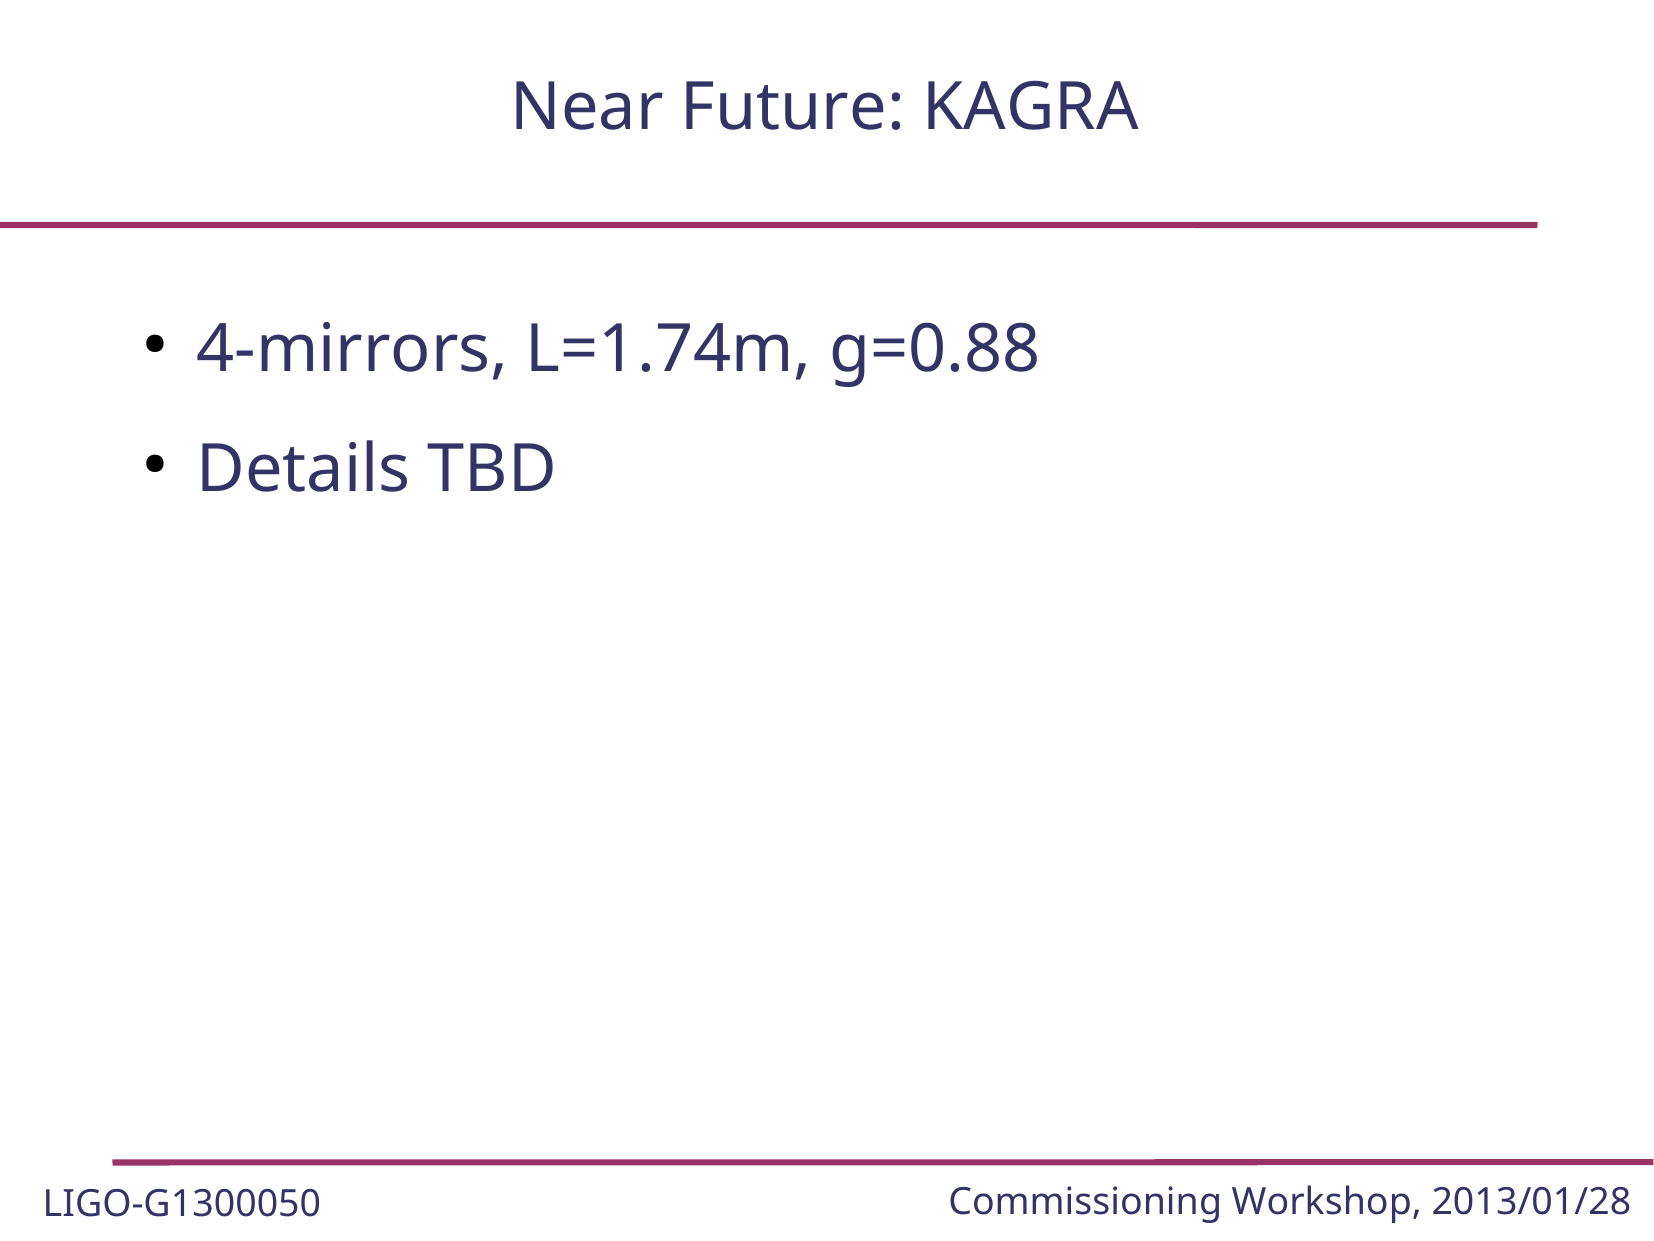

# Near Future: KAGRA
4-mirrors, L=1.74m, g=0.88
Details TBD